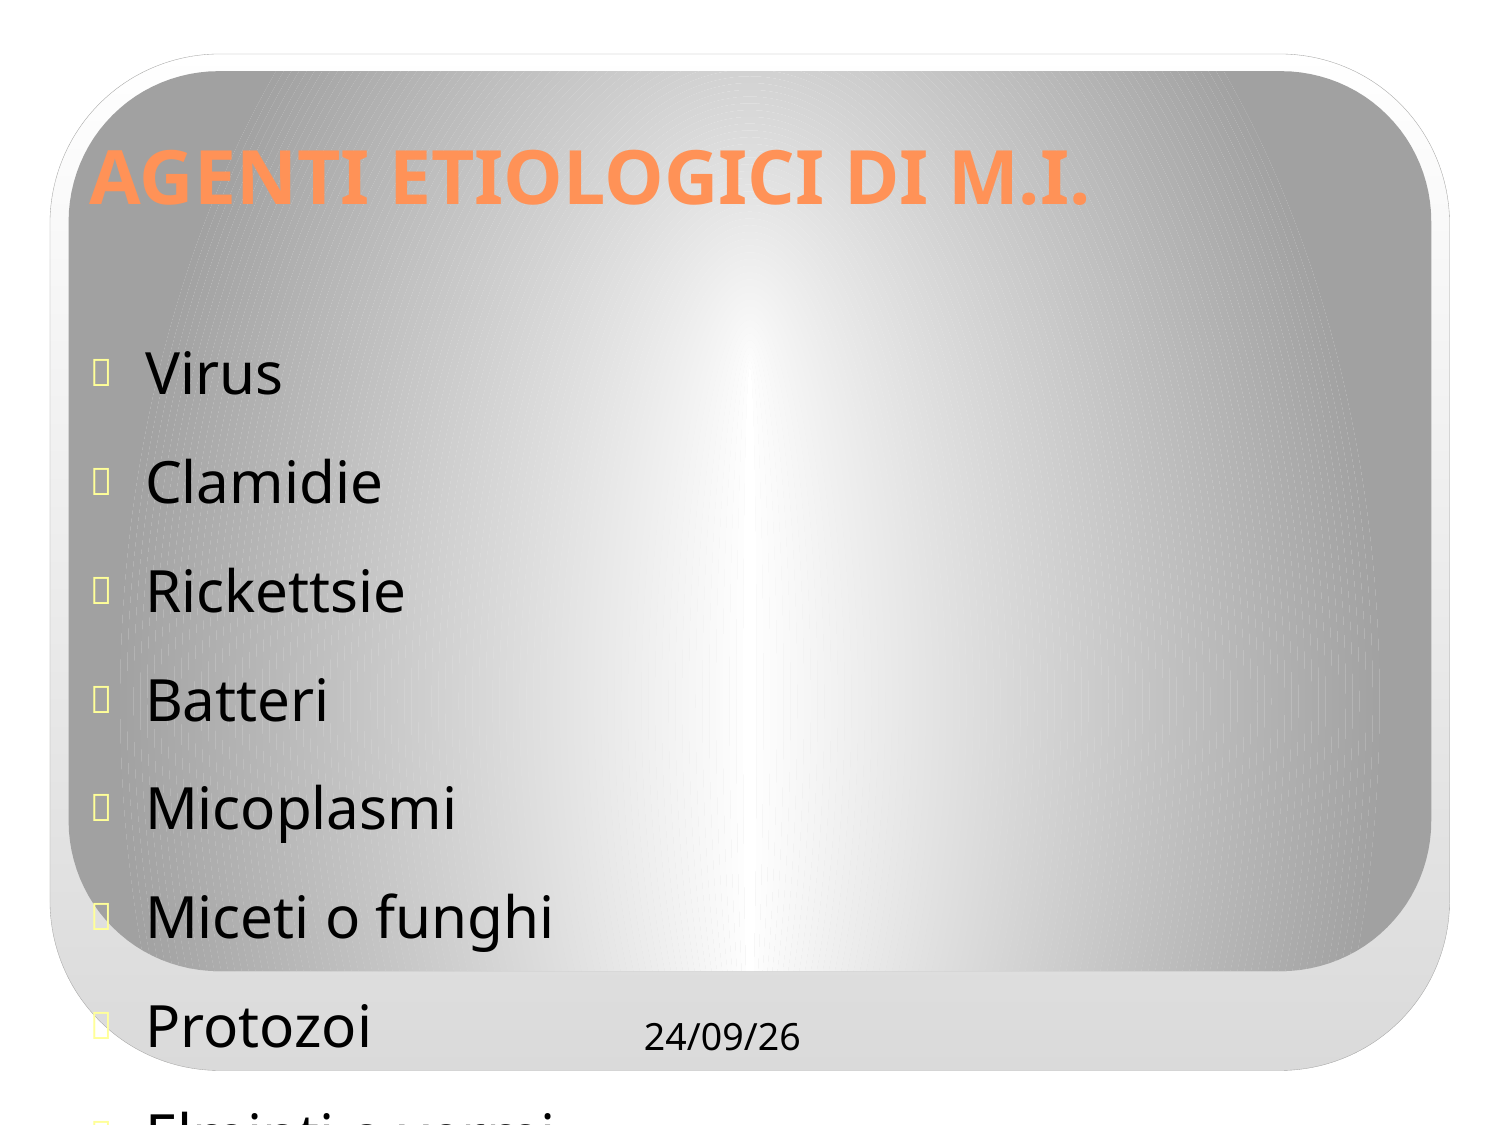

# AGENTI ETIOLOGICI DI M.I.
Virus
Clamidie
Rickettsie
Batteri
Micoplasmi
Miceti o funghi
Protozoi
Elminti o vermi